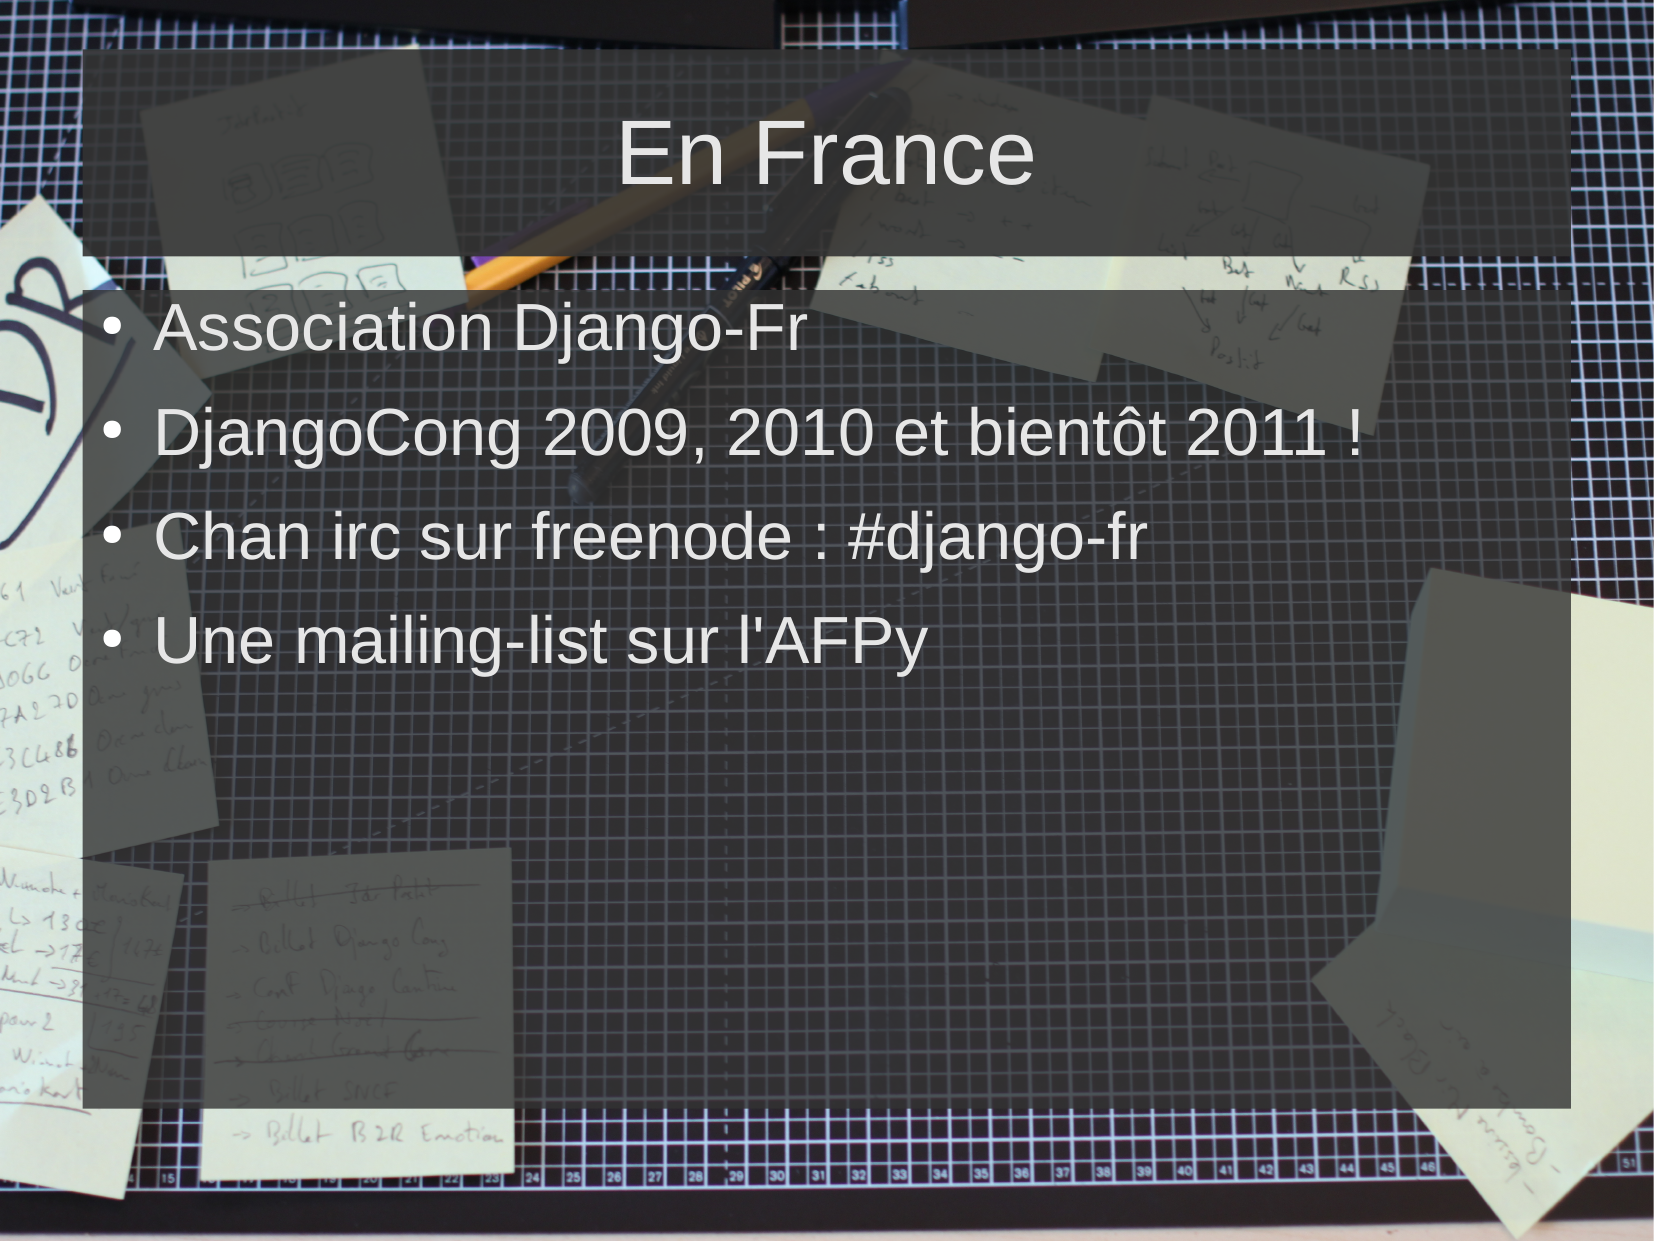

# En France
Association Django-Fr
DjangoCong 2009, 2010 et bientôt 2011 !
Chan irc sur freenode : #django-fr
Une mailing-list sur l'AFPy